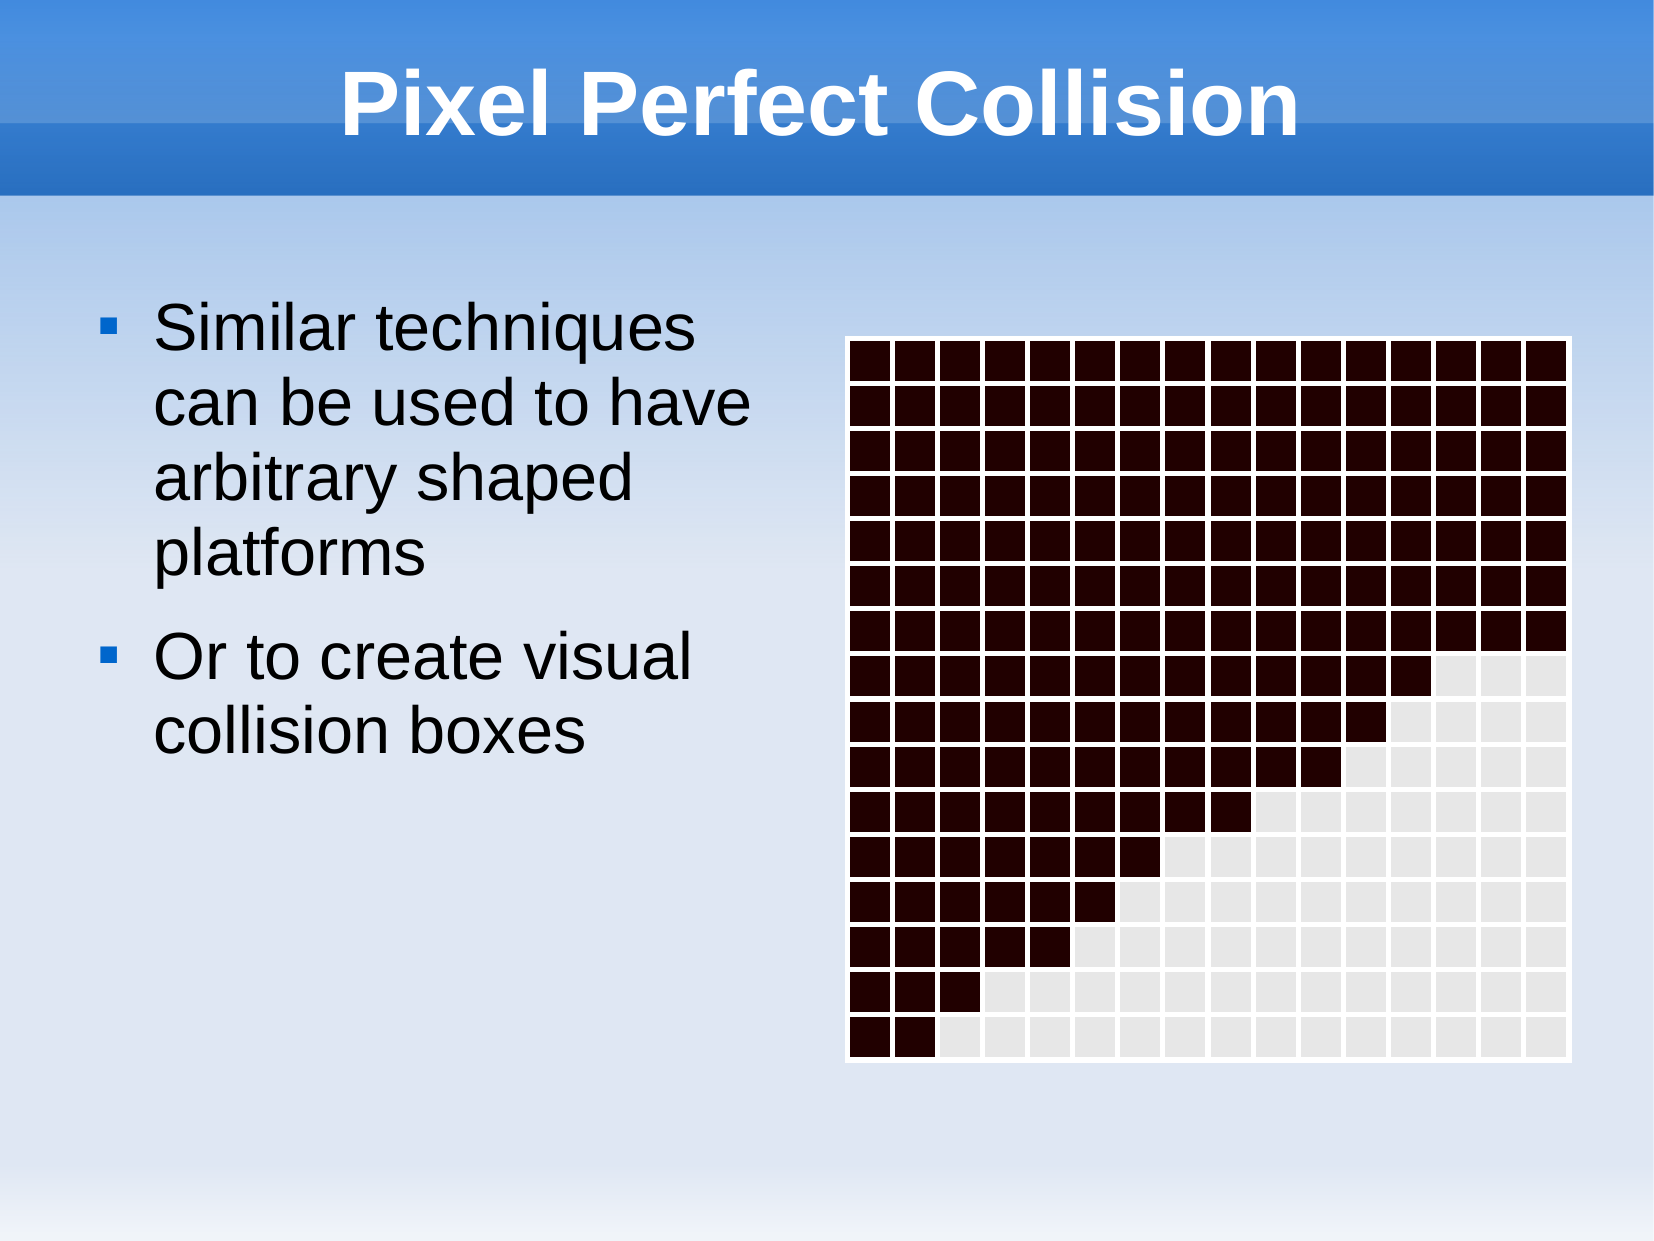

# Pixel Perfect Collision
Similar techniques can be used to have arbitrary shaped platforms
Or to create visual collision boxes